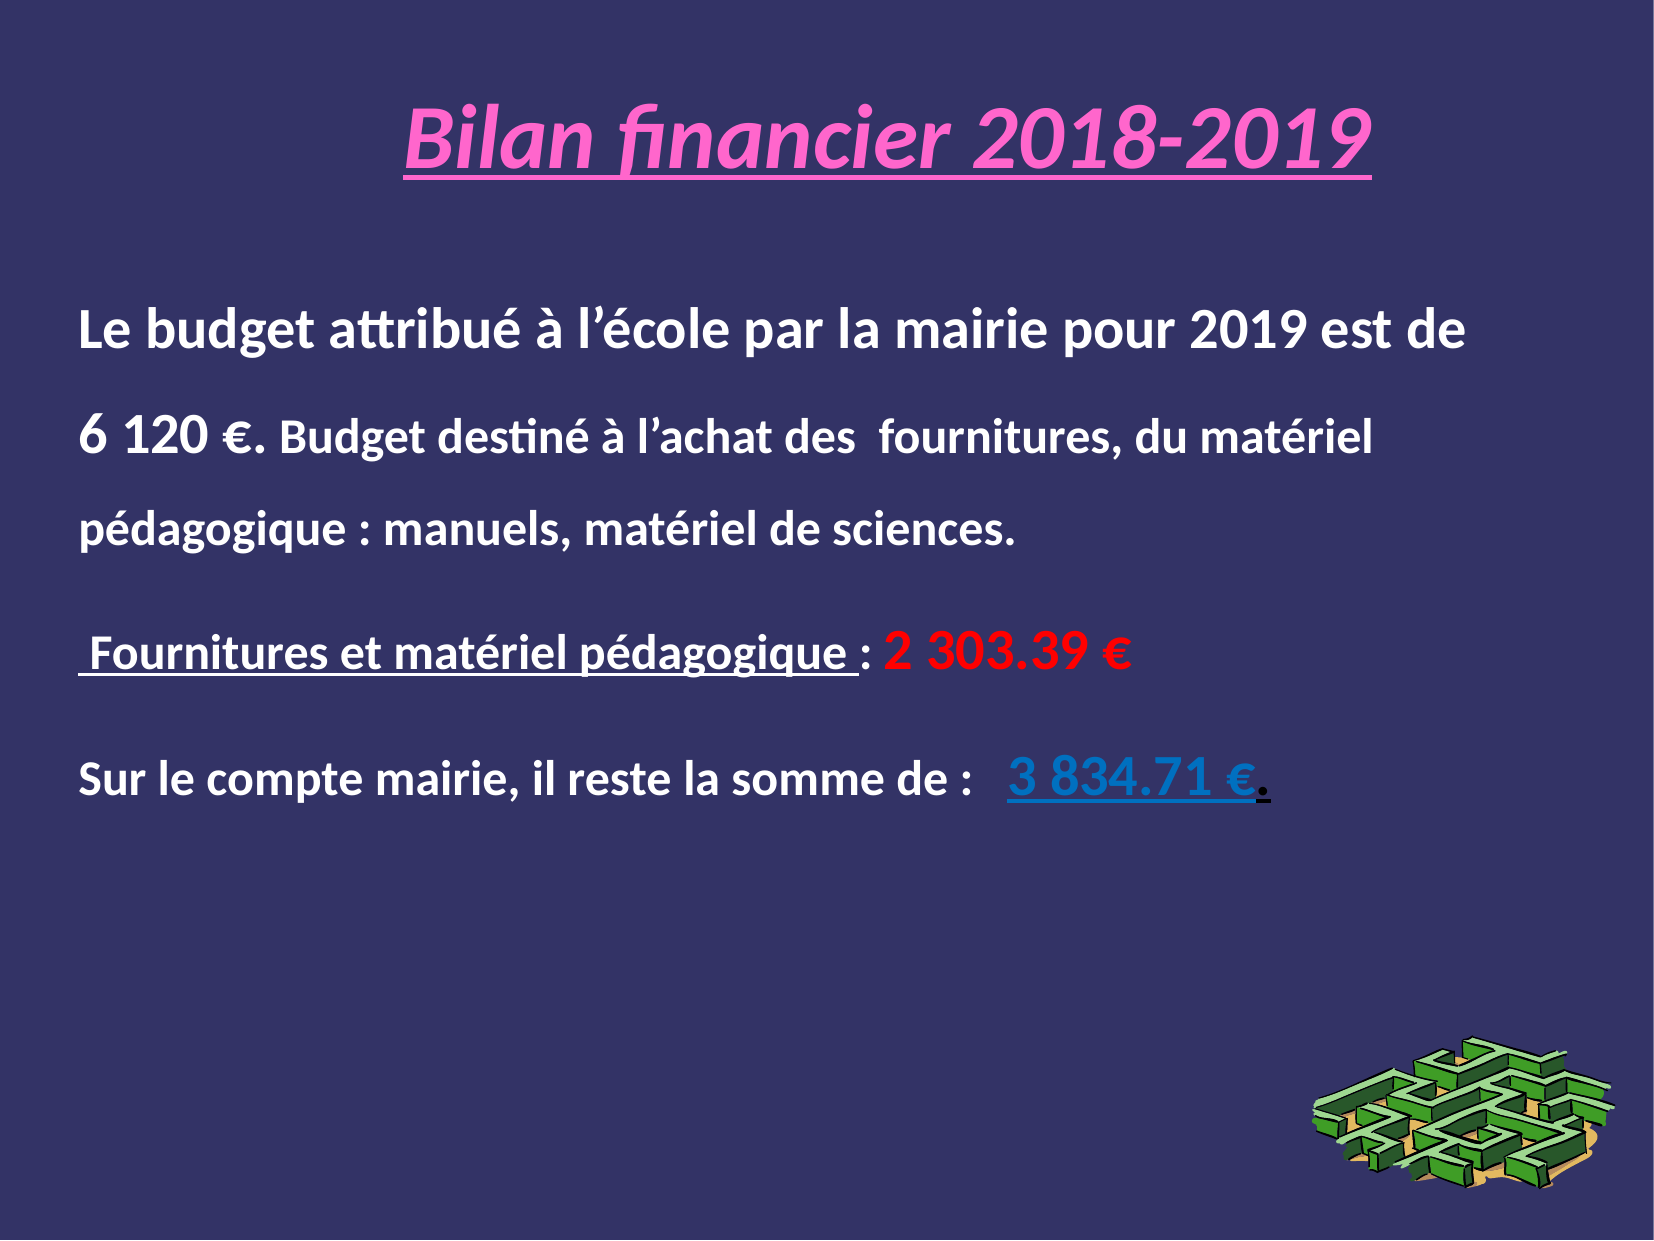

Bilan financier 2018-2019
Le budget attribué à l’école par la mairie pour 2019 est de 6 120 €. Budget destiné à l’achat des fournitures, du matériel pédagogique : manuels, matériel de sciences.
 Fournitures et matériel pédagogique : 2 303.39 €
Sur le compte mairie, il reste la somme de : 3 834.71 €.